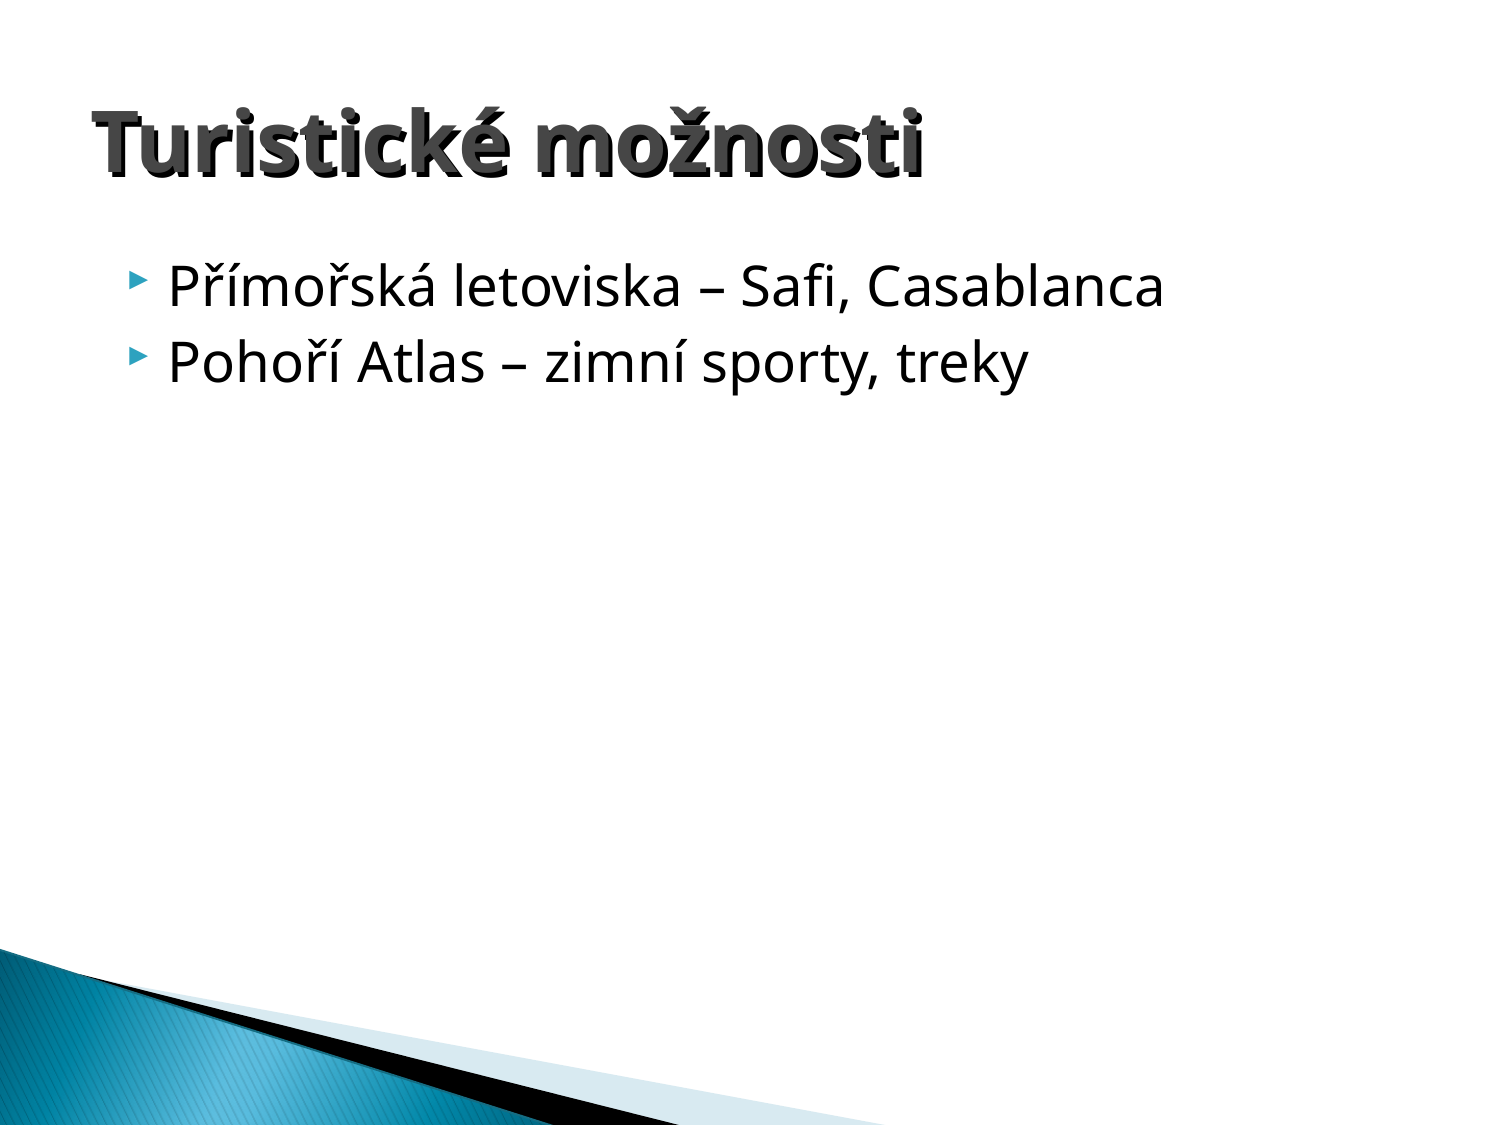

Turistické možnosti
# Přímořská letoviska – Safi, Casablanca
Pohoří Atlas – zimní sporty, treky